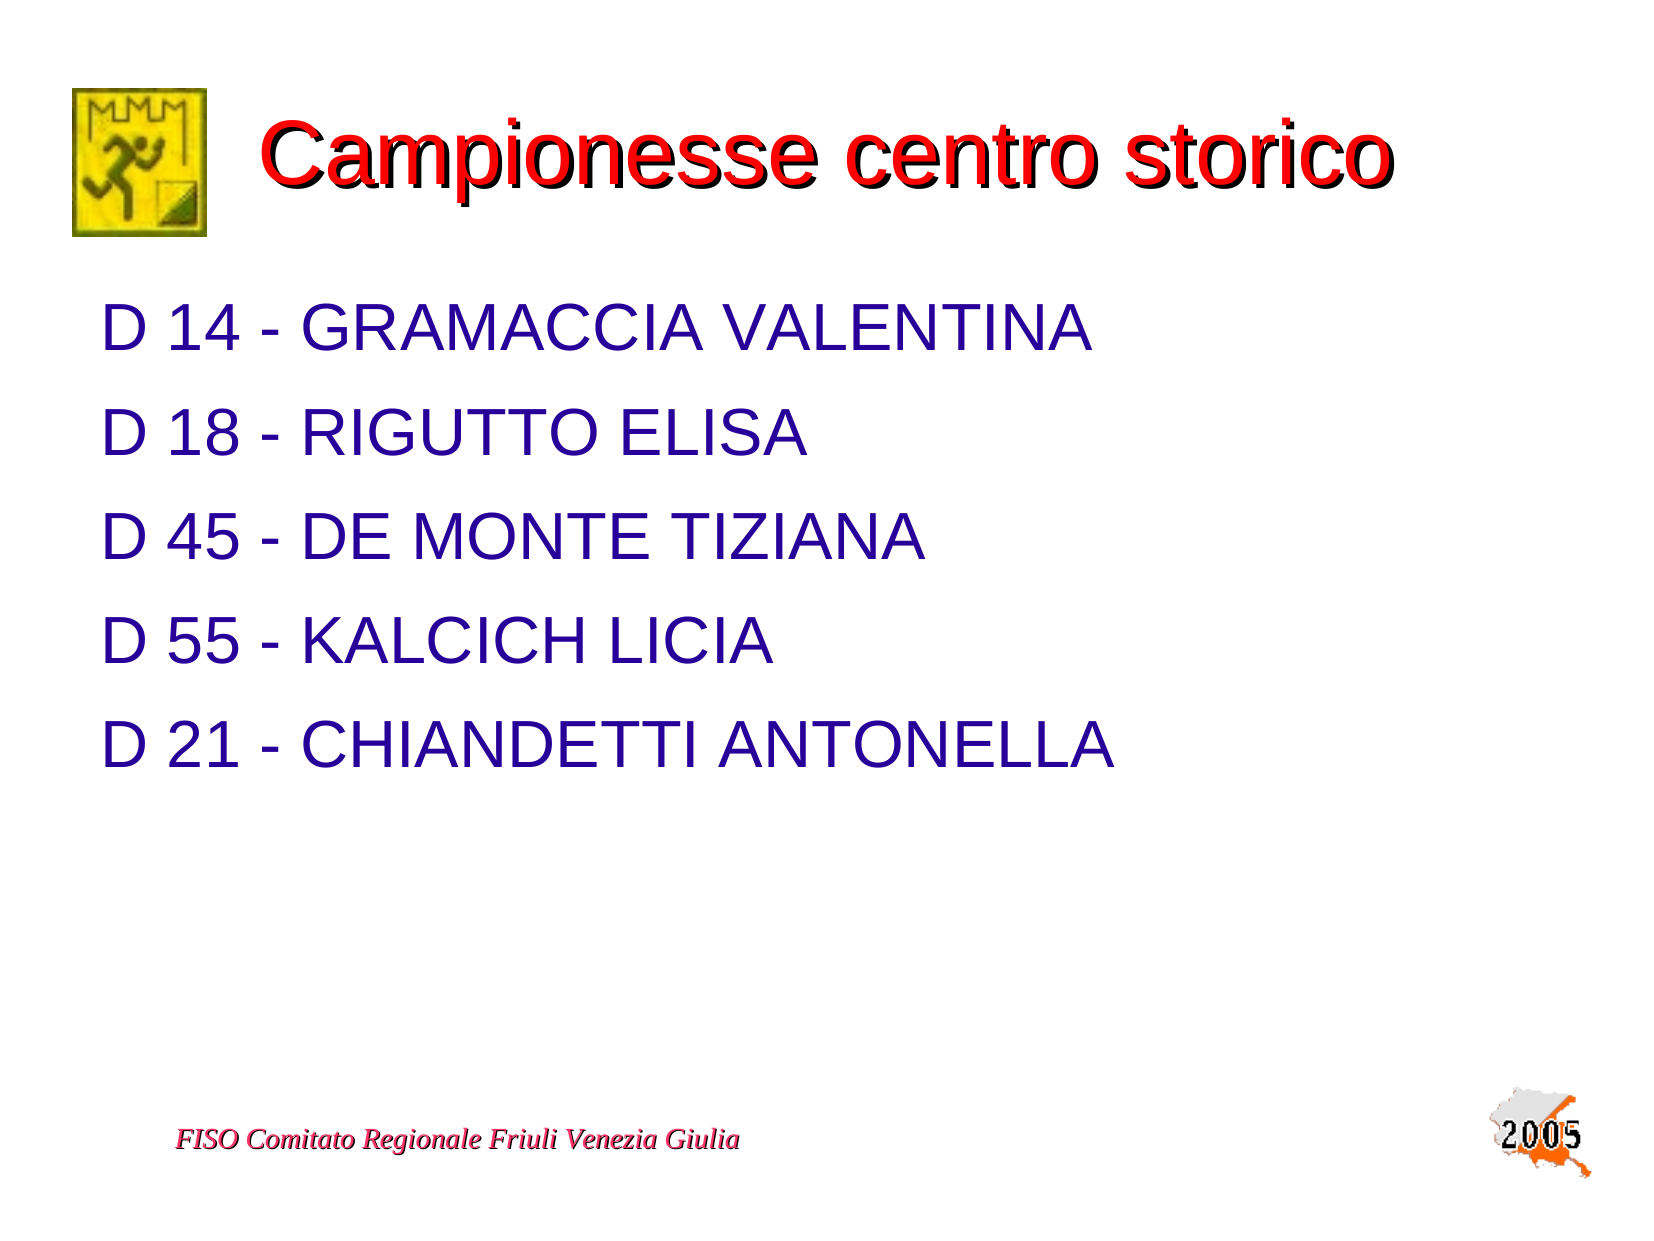

# Campionesse centro storico
D 14 - GRAMACCIA VALENTINA
D 18 - RIGUTTO ELISA
D 45 - DE MONTE TIZIANA
D 55 - KALCICH LICIA
D 21 - CHIANDETTI ANTONELLA